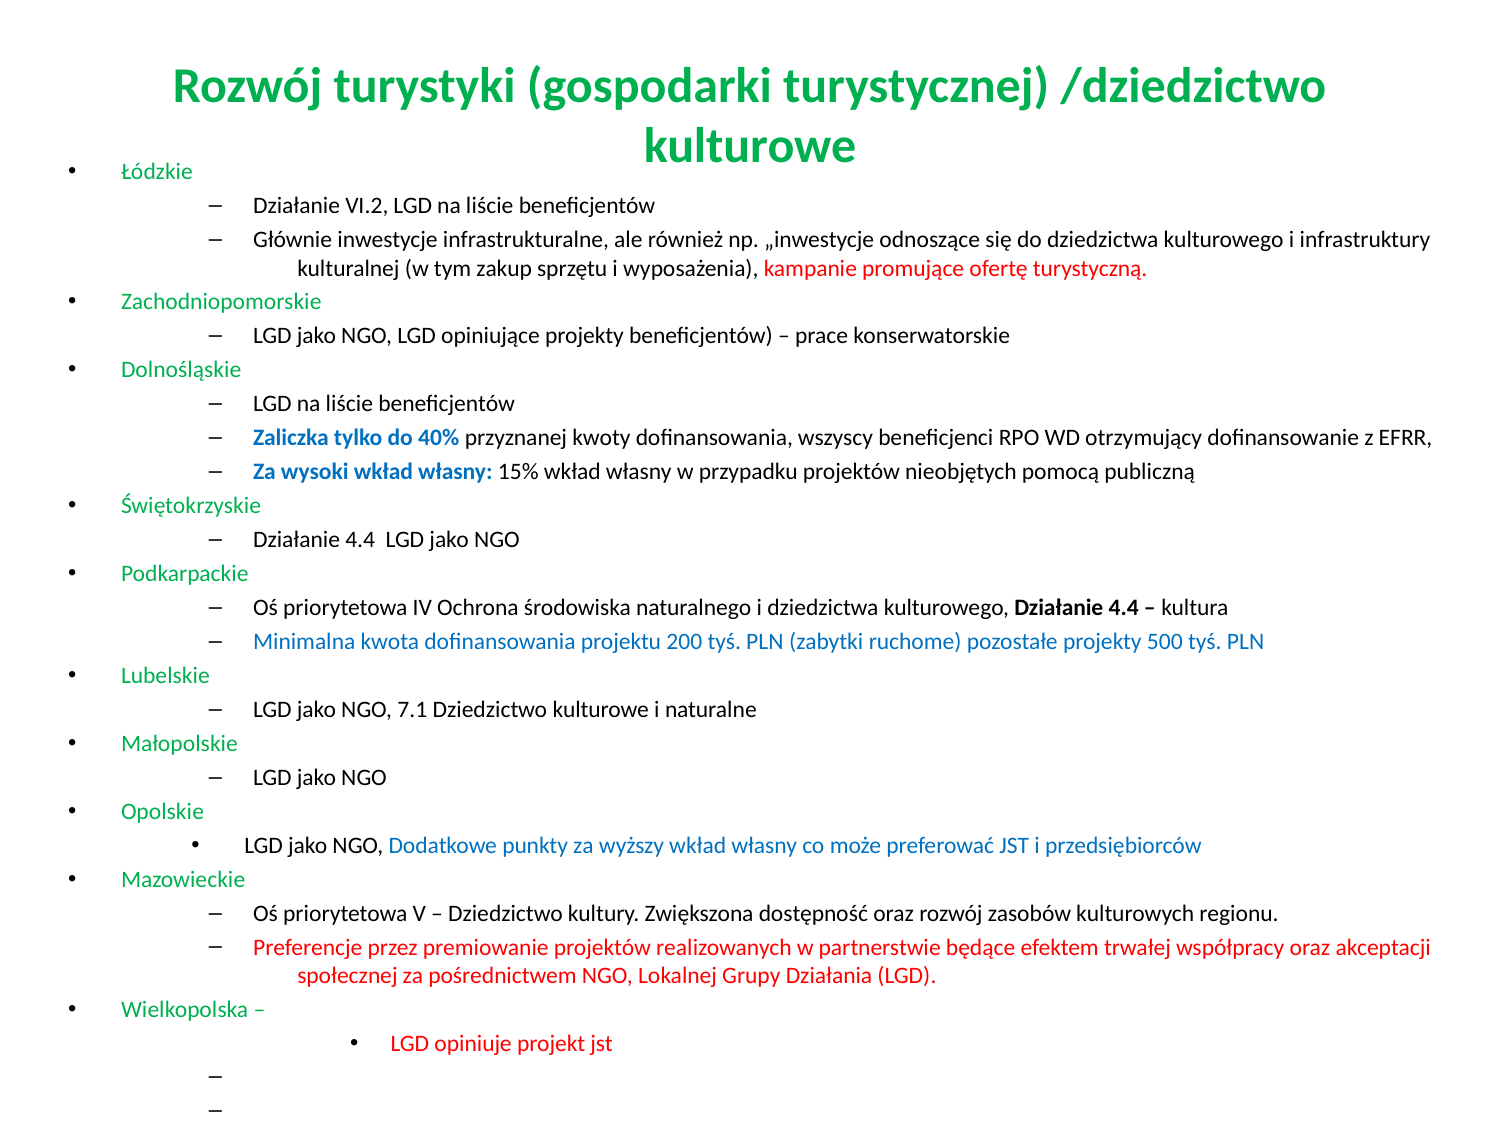

# Rozwój turystyki (gospodarki turystycznej) /dziedzictwo kulturowe
Łódzkie
Działanie VI.2, LGD na liście beneficjentów
Głównie inwestycje infrastrukturalne, ale również np. „inwestycje odnoszące się do dziedzictwa kulturowego i infrastruktury kulturalnej (w tym zakup sprzętu i wyposażenia), kampanie promujące ofertę turystyczną.
Zachodniopomorskie
LGD jako NGO, LGD opiniujące projekty beneficjentów) – prace konserwatorskie
Dolnośląskie
LGD na liście beneficjentów
Zaliczka tylko do 40% przyznanej kwoty dofinansowania, wszyscy beneficjenci RPO WD otrzymujący dofinansowanie z EFRR,
Za wysoki wkład własny: 15% wkład własny w przypadku projektów nieobjętych pomocą publiczną
Świętokrzyskie
Działanie 4.4 LGD jako NGO
Podkarpackie
Oś priorytetowa IV Ochrona środowiska naturalnego i dziedzictwa kulturowego, Działanie 4.4 – kultura
Minimalna kwota dofinansowania projektu 200 tyś. PLN (zabytki ruchome) pozostałe projekty 500 tyś. PLN
Lubelskie
LGD jako NGO, 7.1 Dziedzictwo kulturowe i naturalne
Małopolskie
LGD jako NGO
Opolskie
LGD jako NGO, Dodatkowe punkty za wyższy wkład własny co może preferować JST i przedsiębiorców
Mazowieckie
Oś priorytetowa V – Dziedzictwo kultury. Zwiększona dostępność oraz rozwój zasobów kulturowych regionu.
Preferencje przez premiowanie projektów realizowanych w partnerstwie będące efektem trwałej współpracy oraz akceptacji społecznej za pośrednictwem NGO, Lokalnej Grupy Działania (LGD).
Wielkopolska –
 LGD opiniuje projekt jst